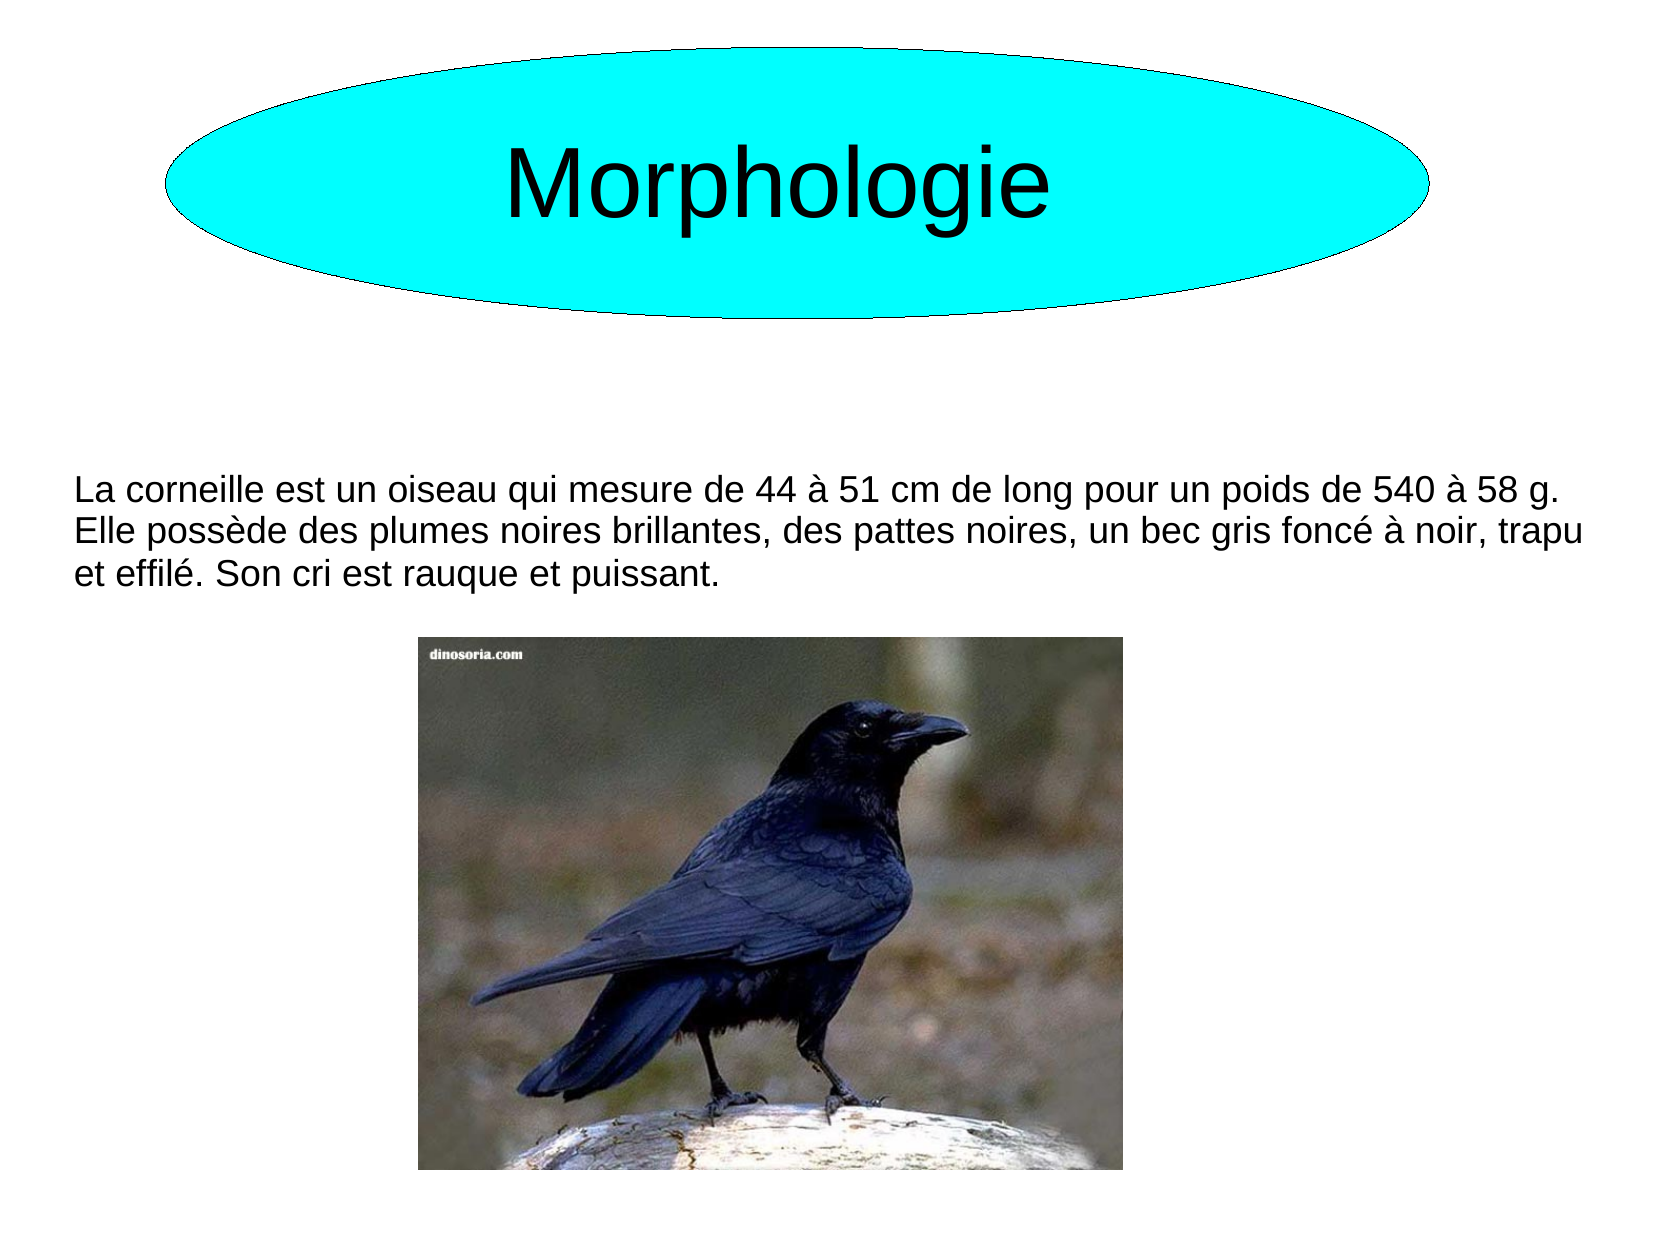

Morphologie
La corneille est un oiseau qui mesure de 44 à 51 cm de long pour un poids de 540 à 58 g.
Elle possède des plumes noires brillantes, des pattes noires, un bec gris foncé à noir, trapu et effilé. Son cri est rauque et puissant.